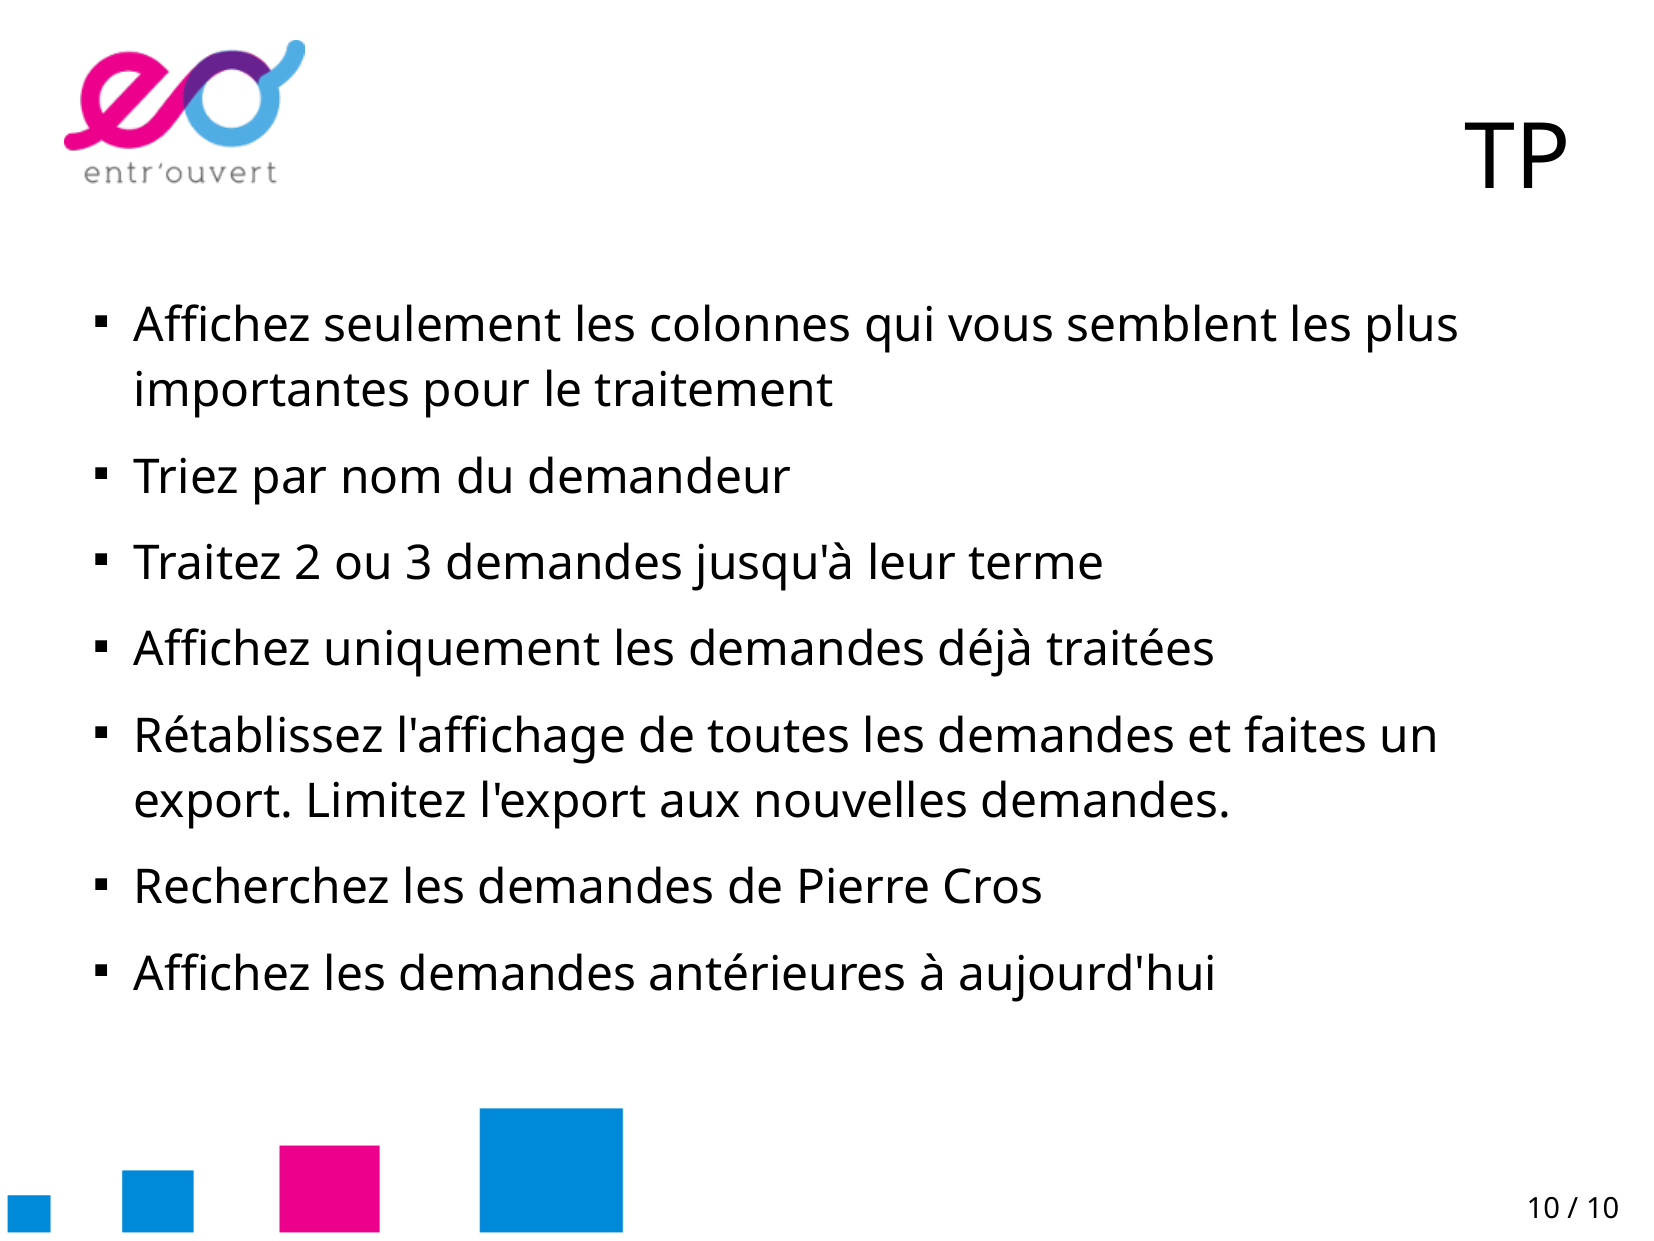

# TP
Affichez seulement les colonnes qui vous semblent les plus importantes pour le traitement
Triez par nom du demandeur
Traitez 2 ou 3 demandes jusqu'à leur terme
Affichez uniquement les demandes déjà traitées
Rétablissez l'affichage de toutes les demandes et faites un export. Limitez l'export aux nouvelles demandes.
Recherchez les demandes de Pierre Cros
Affichez les demandes antérieures à aujourd'hui
10